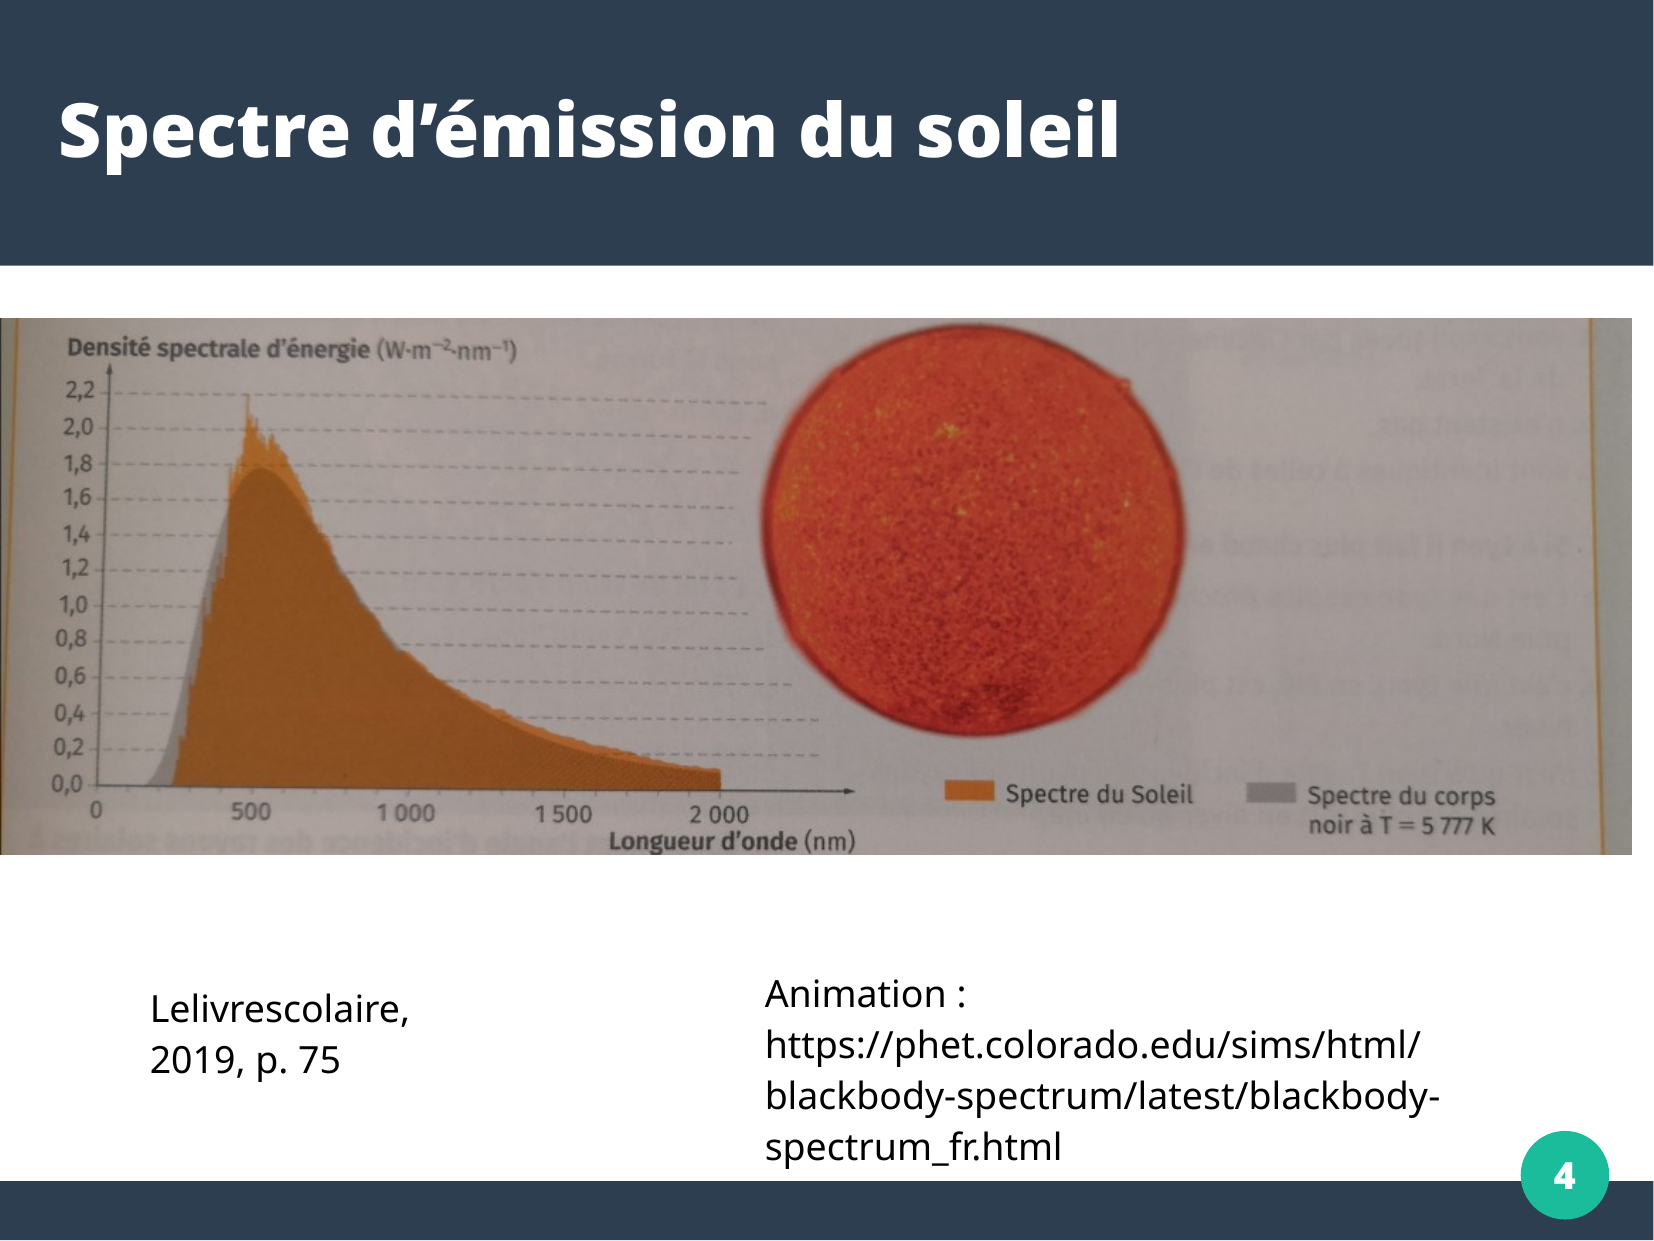

# Spectre d’émission du soleil
Animation :
https://phet.colorado.edu/sims/html/blackbody-spectrum/latest/blackbody-spectrum_fr.html
Lelivrescolaire,
2019, p. 75
4